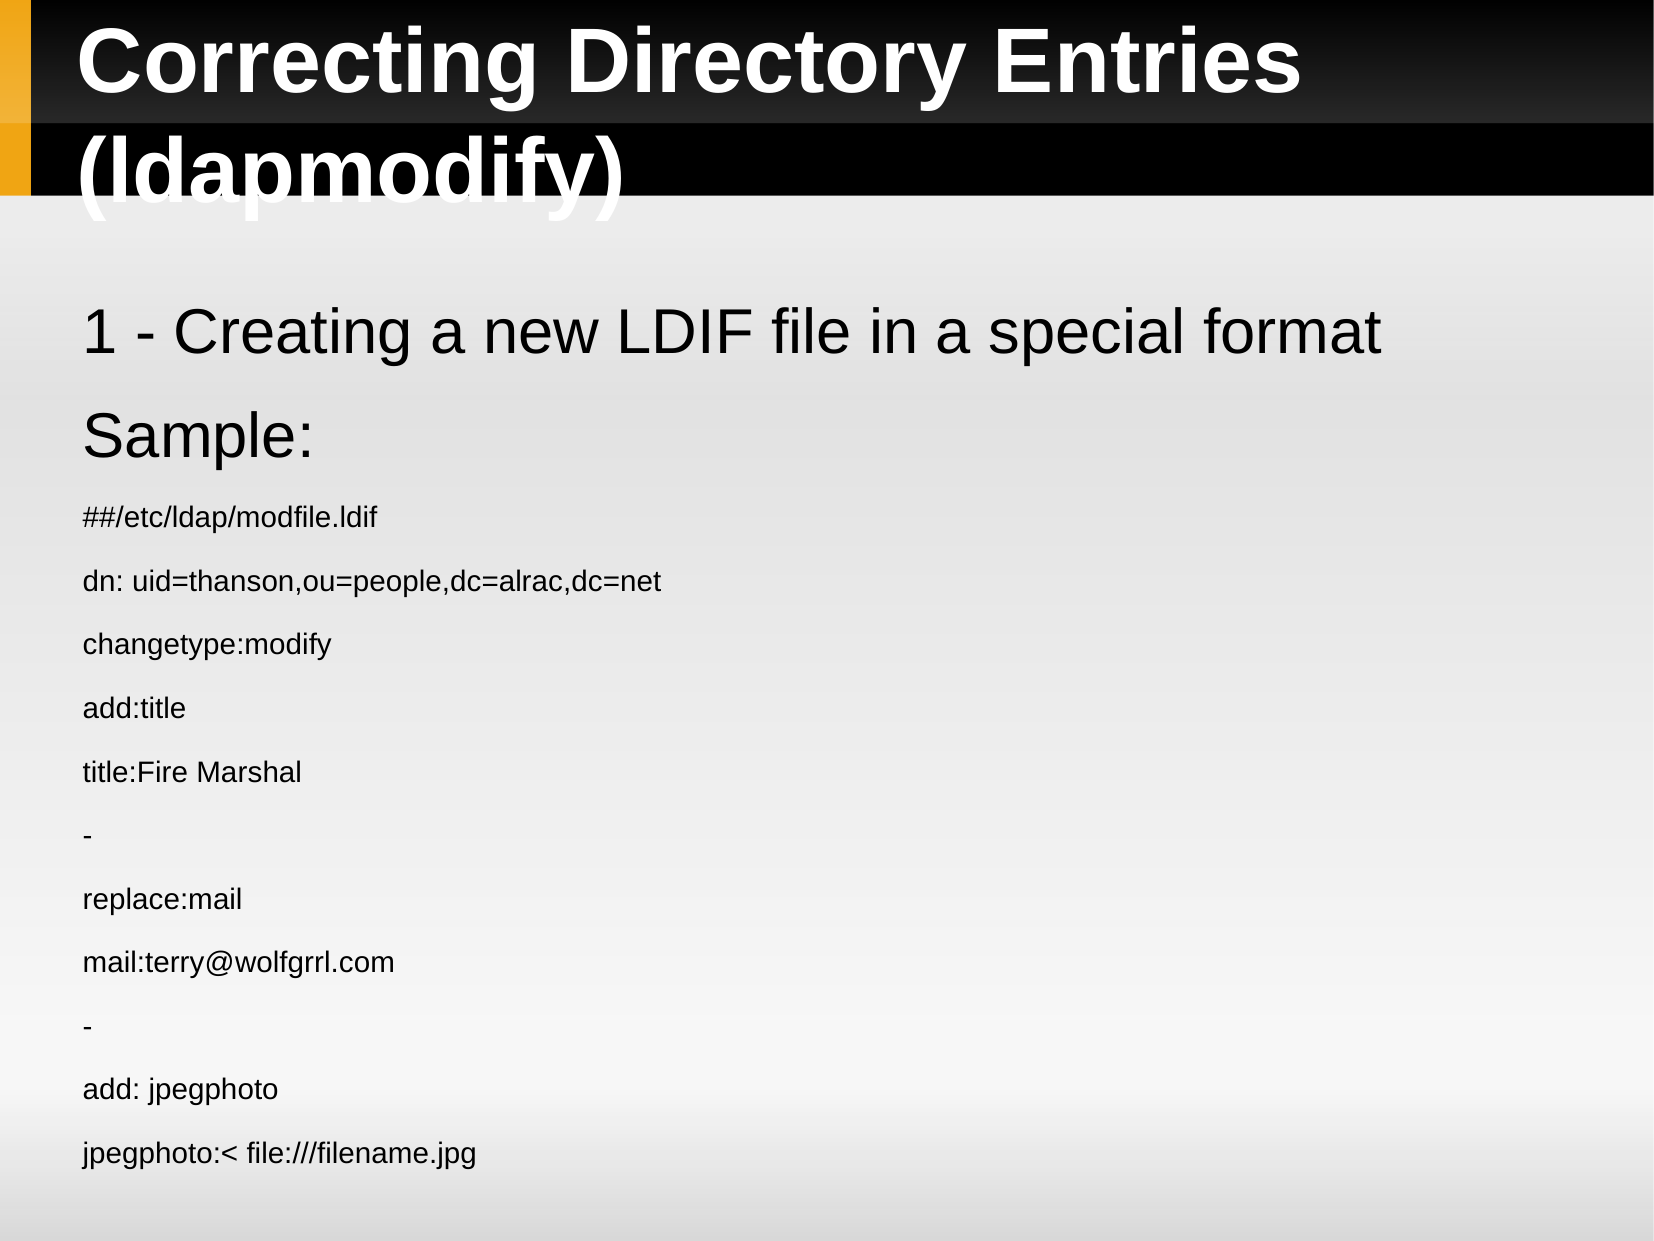

# Correcting Directory Entries (ldapmodify)
1 - Creating a new LDIF file in a special format
Sample:
##/etc/ldap/modfile.ldif
dn: uid=thanson,ou=people,dc=alrac,dc=net
changetype:modify
add:title
title:Fire Marshal
-
replace:mail
mail:terry@wolfgrrl.com
-
add: jpegphoto
jpegphoto:< file:///filename.jpg